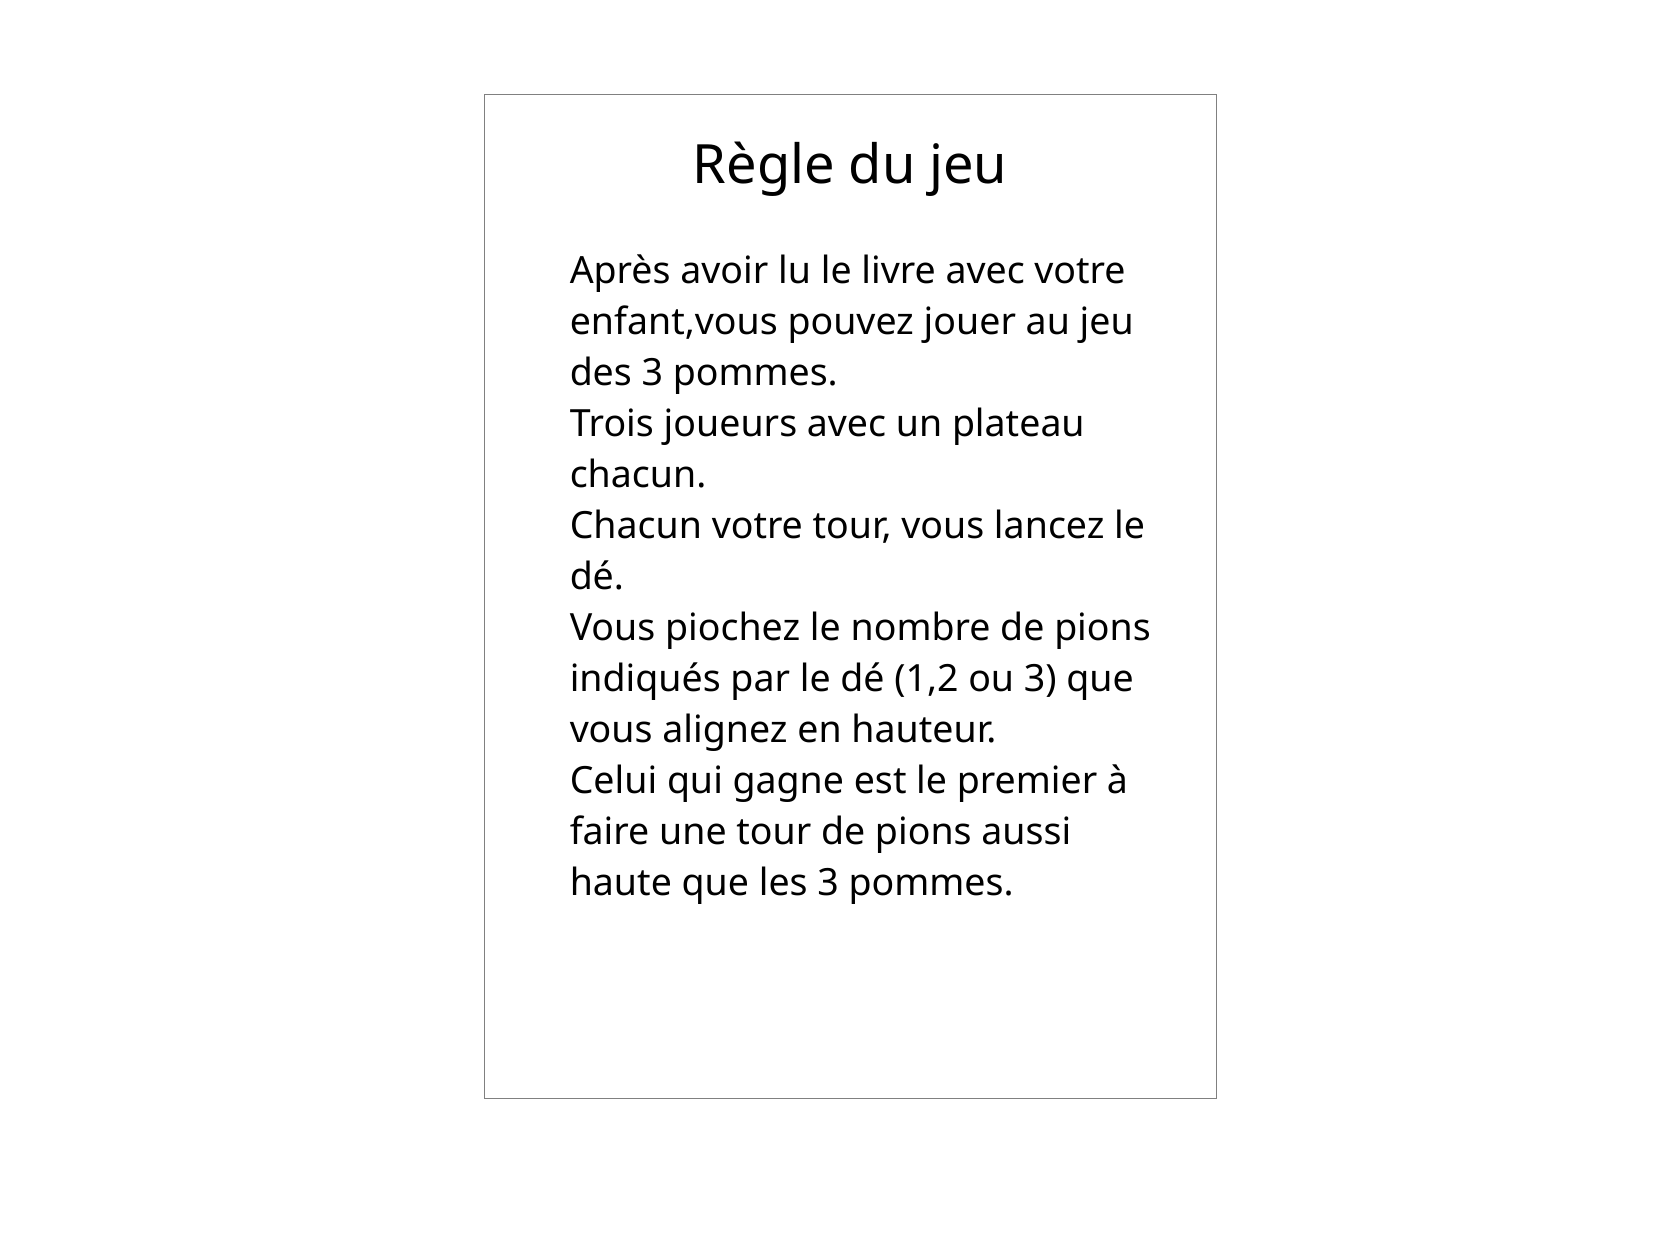

Règle du jeu
Après avoir lu le livre avec votre enfant,vous pouvez jouer au jeu des 3 pommes.
Trois joueurs avec un plateau chacun.
Chacun votre tour, vous lancez le dé.
Vous piochez le nombre de pions indiqués par le dé (1,2 ou 3) que vous alignez en hauteur.
Celui qui gagne est le premier à faire une tour de pions aussi haute que les 3 pommes.